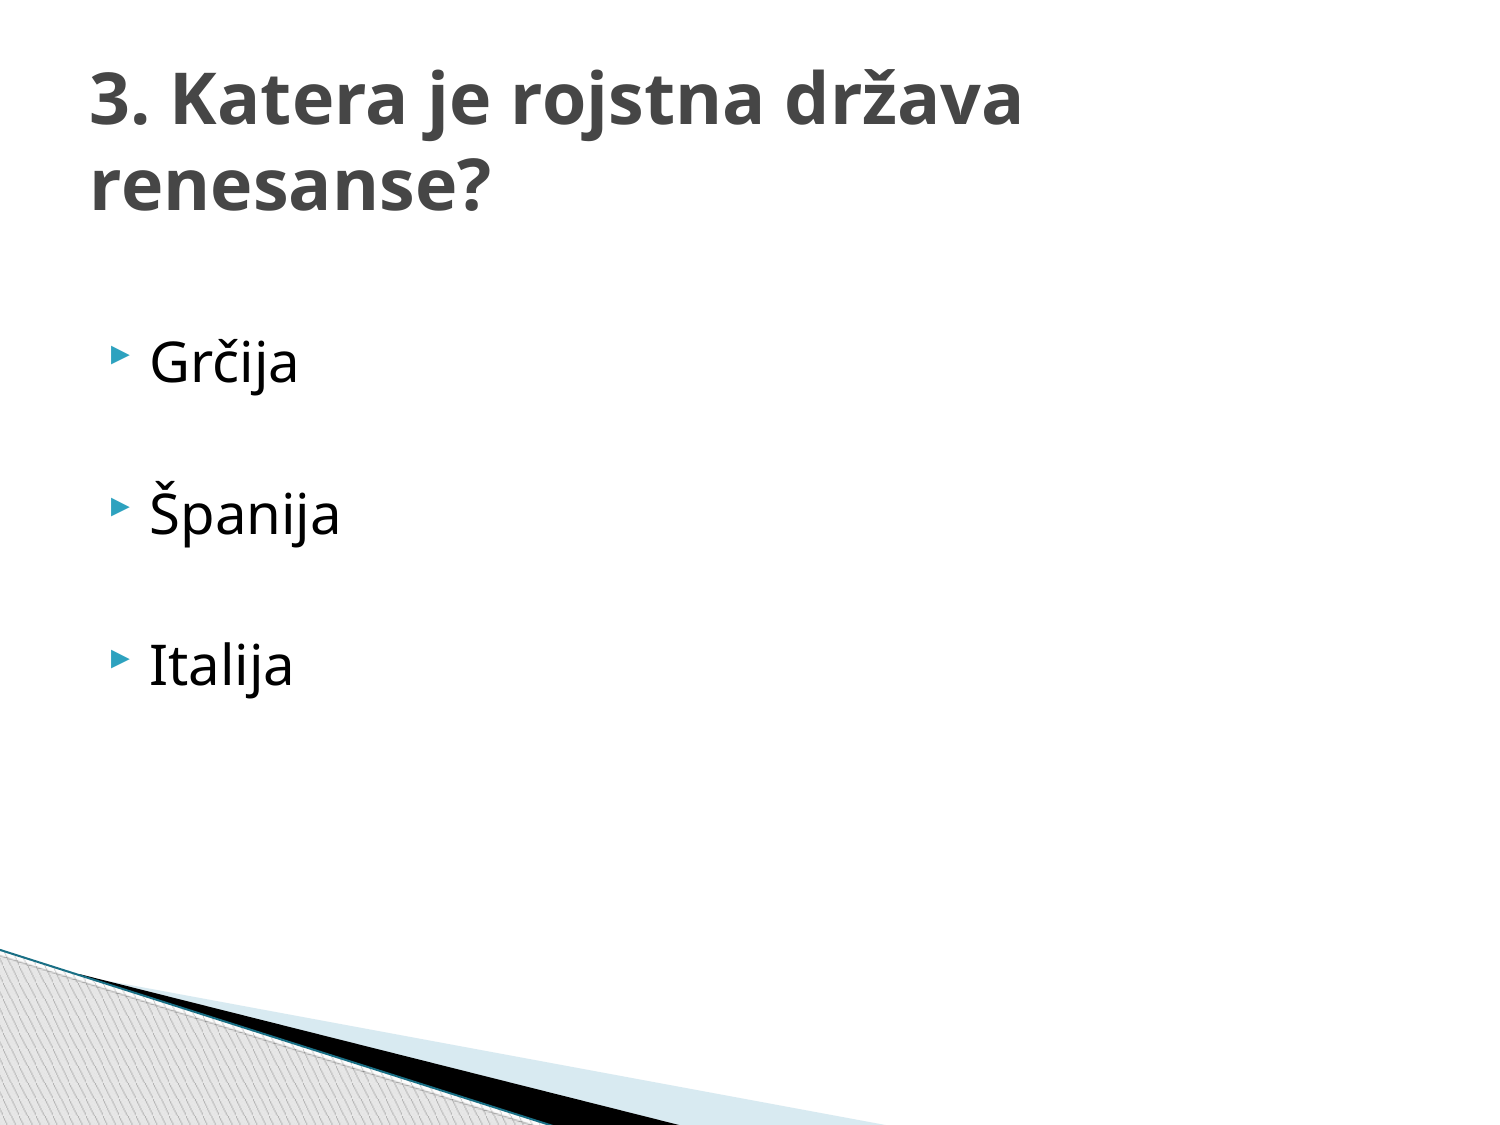

3. Katera je rojstna država renesanse?
# Grčija
Španija
Italija